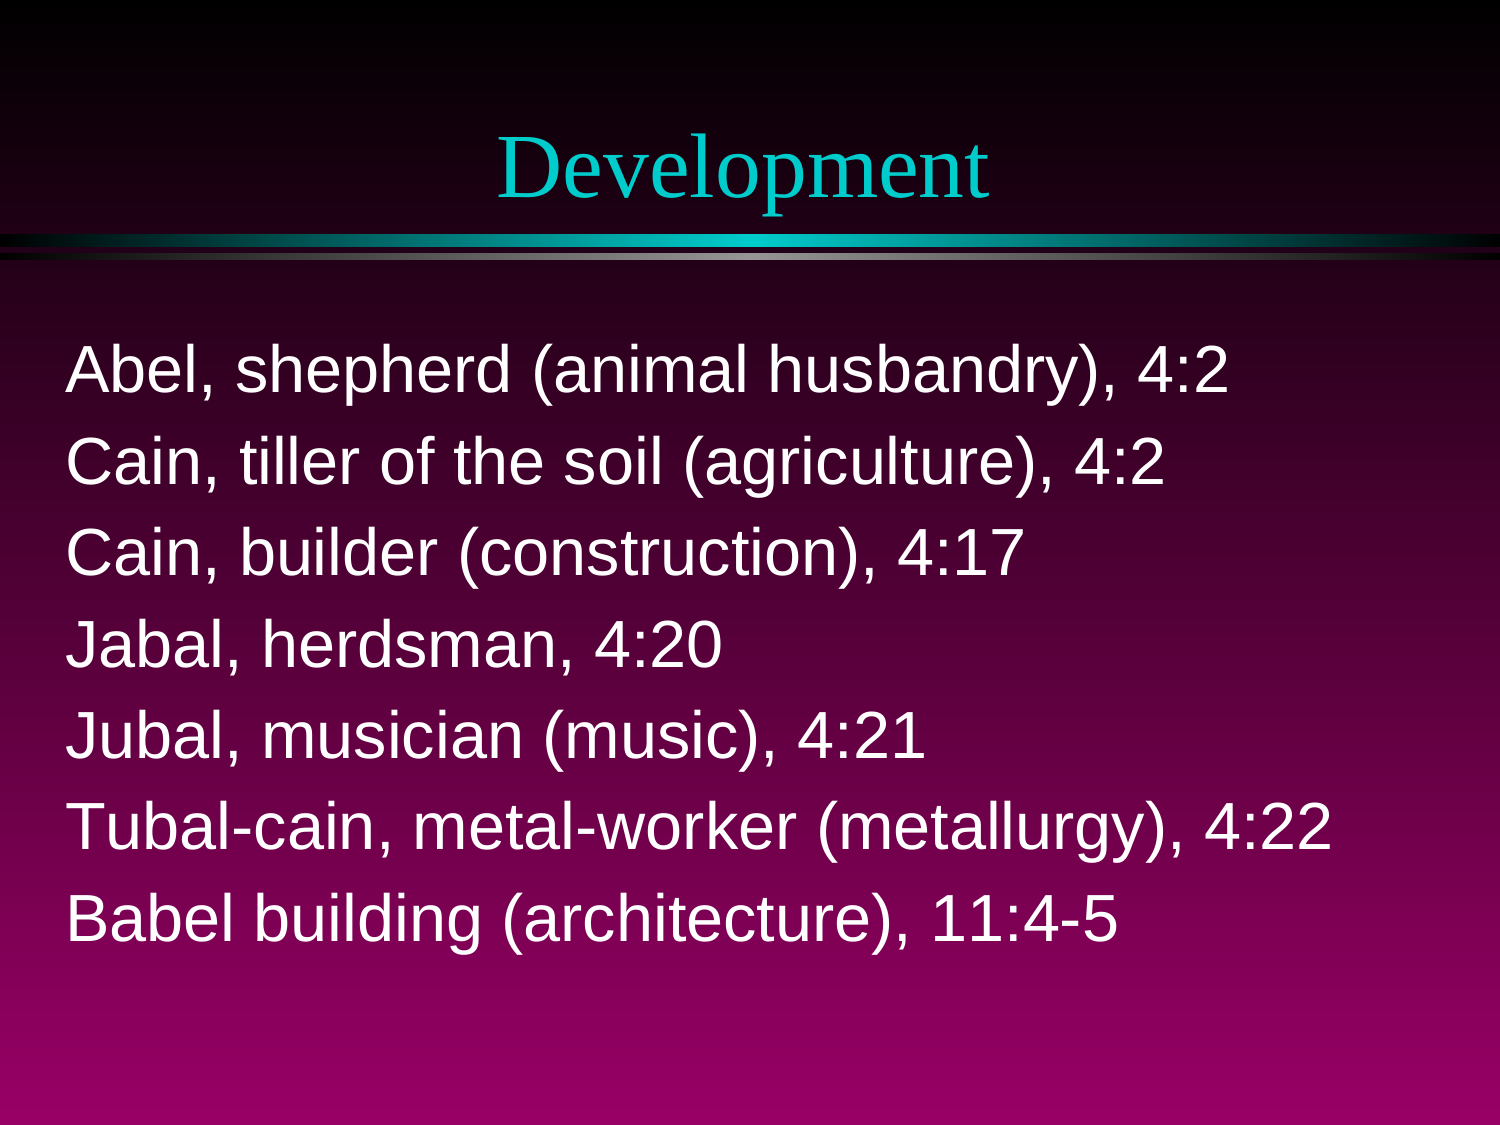

# Development
Abel, shepherd (animal husbandry), 4:2
Cain, tiller of the soil (agriculture), 4:2
Cain, builder (construction), 4:17
Jabal, herdsman, 4:20
Jubal, musician (music), 4:21
Tubal-cain, metal-worker (metallurgy), 4:22
Babel building (architecture), 11:4-5